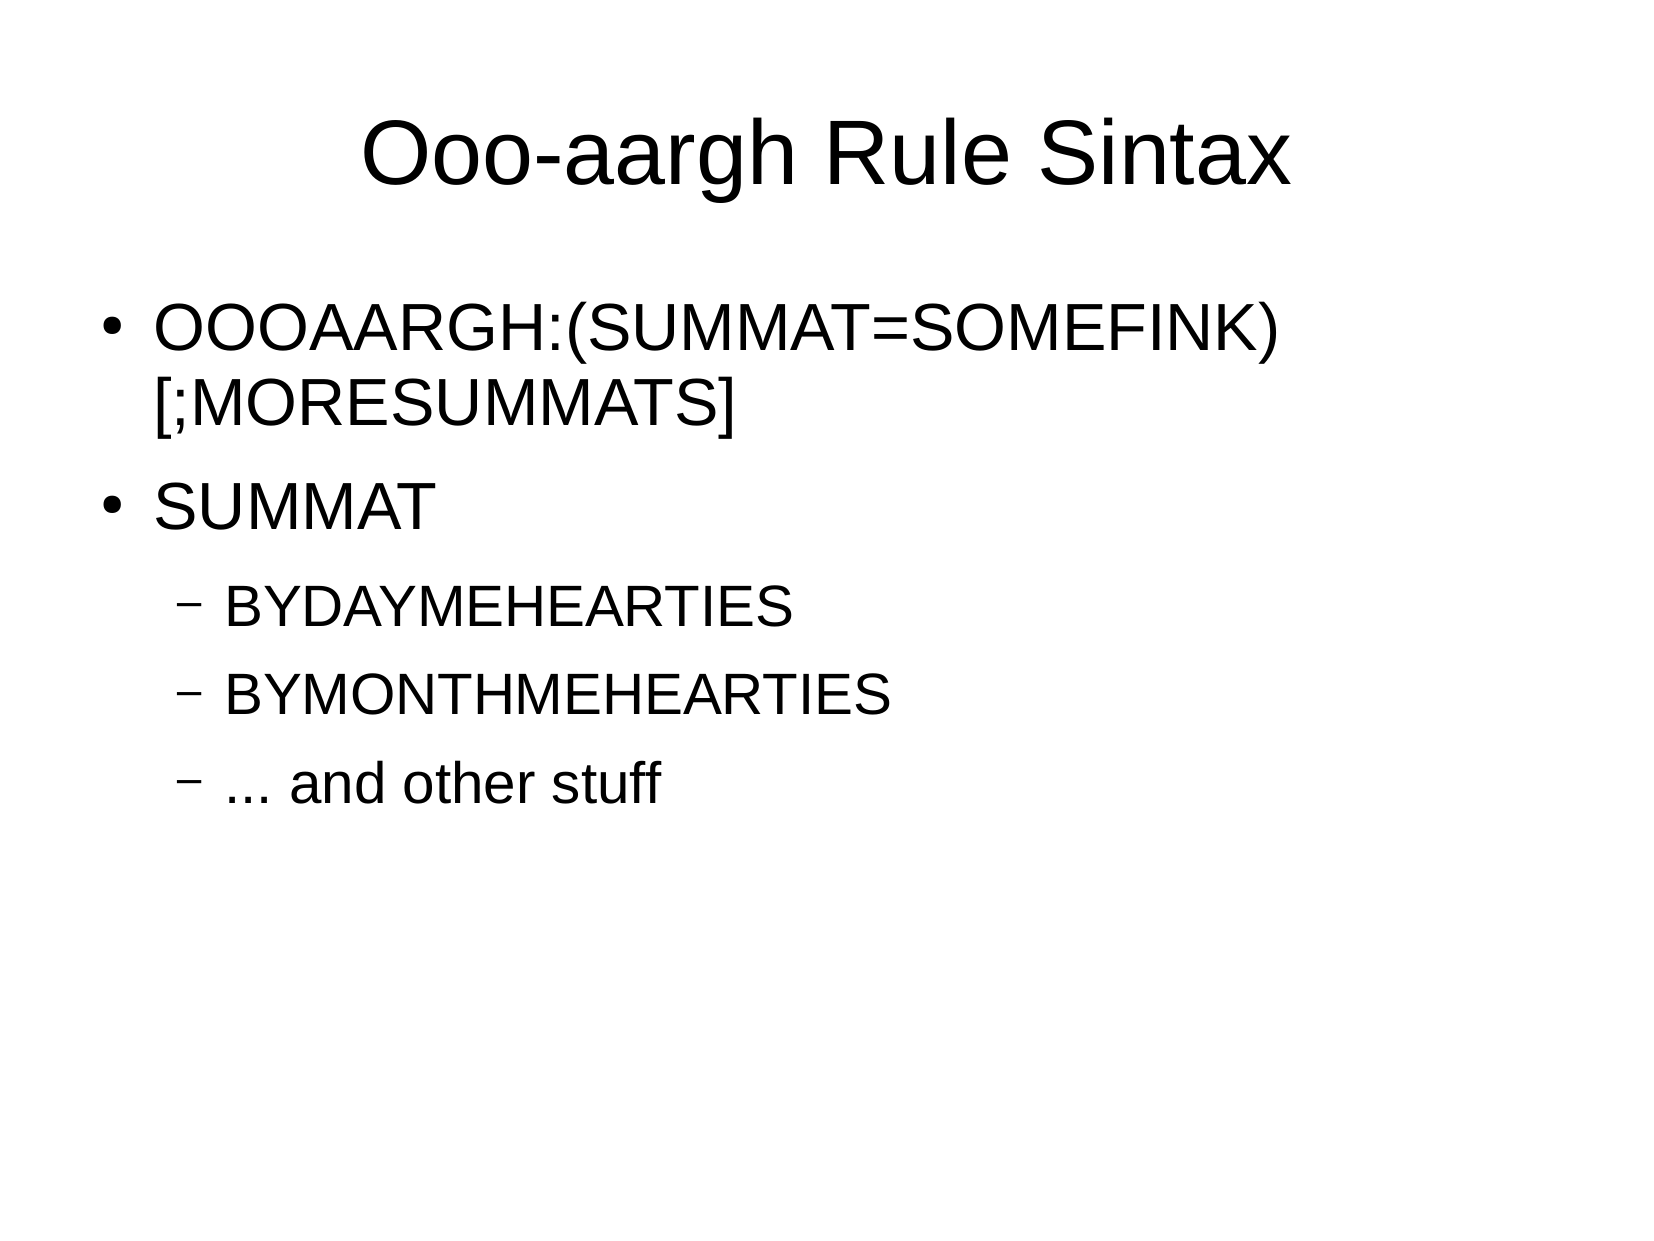

# Ooo-aargh Rule Sintax
OOOAARGH:(SUMMAT=SOMEFINK)[;MORESUMMATS]
SUMMAT
BYDAYMEHEARTIES
BYMONTHMEHEARTIES
... and other stuff